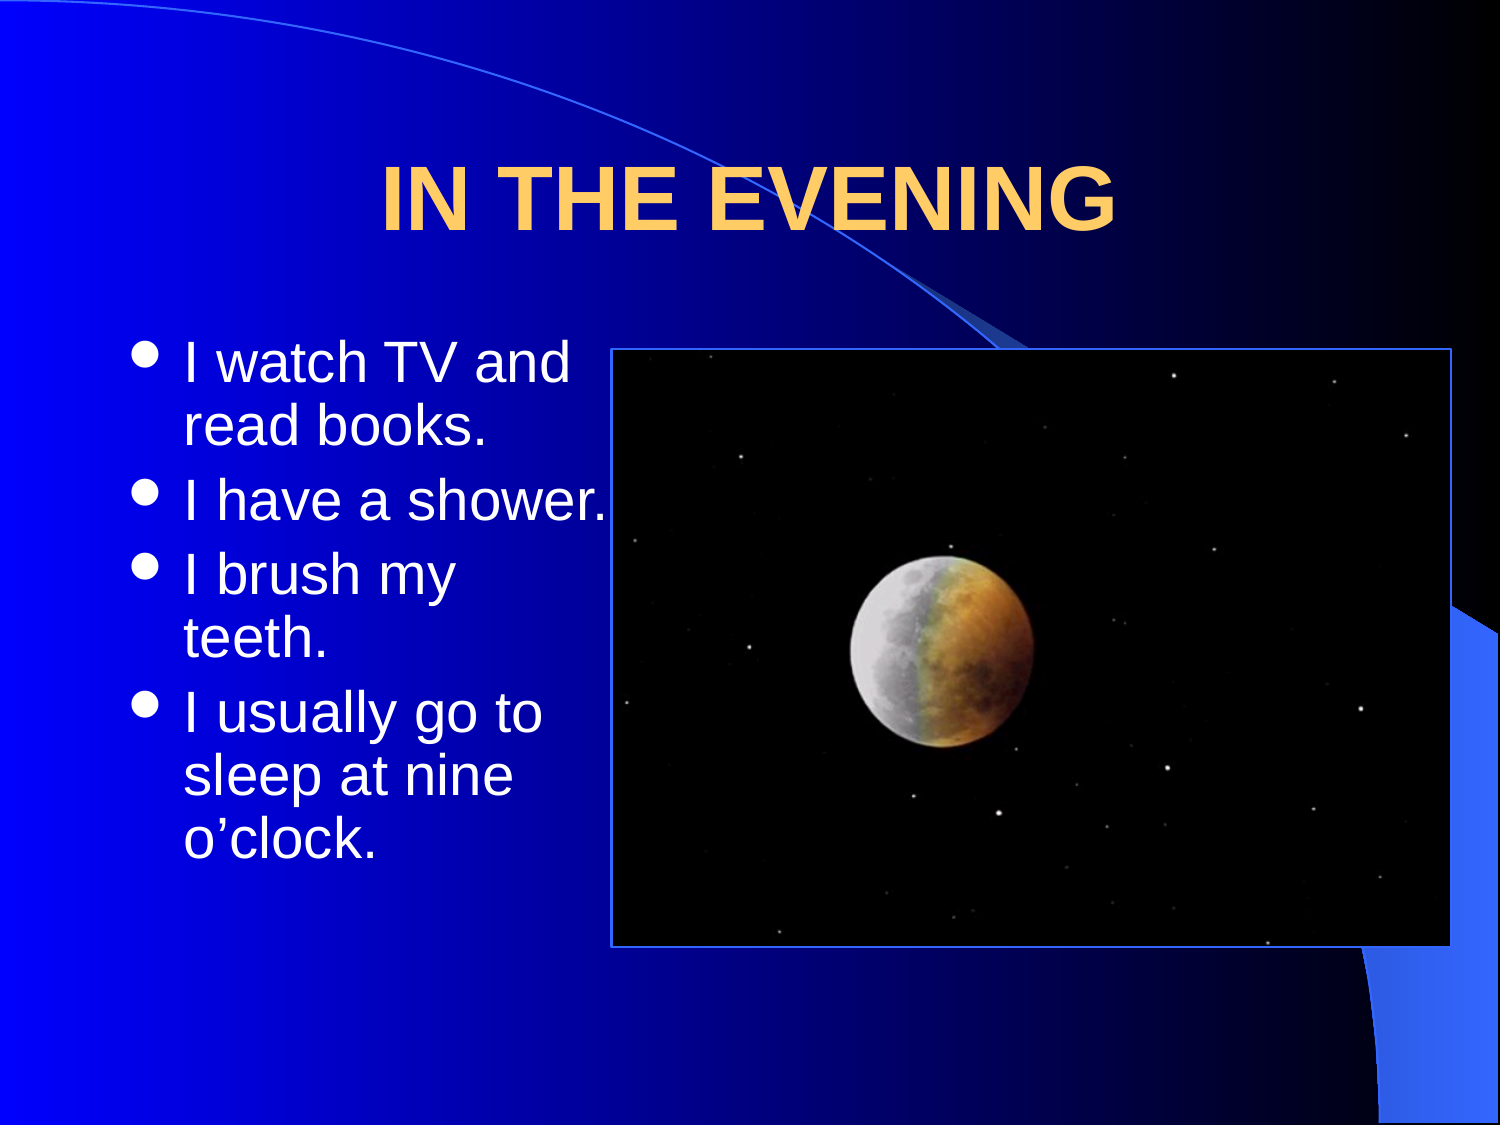

# IN THE EVENING
I watch TV and read books.
I have a shower.
I brush my teeth.
I usually go to sleep at nine o’clock.